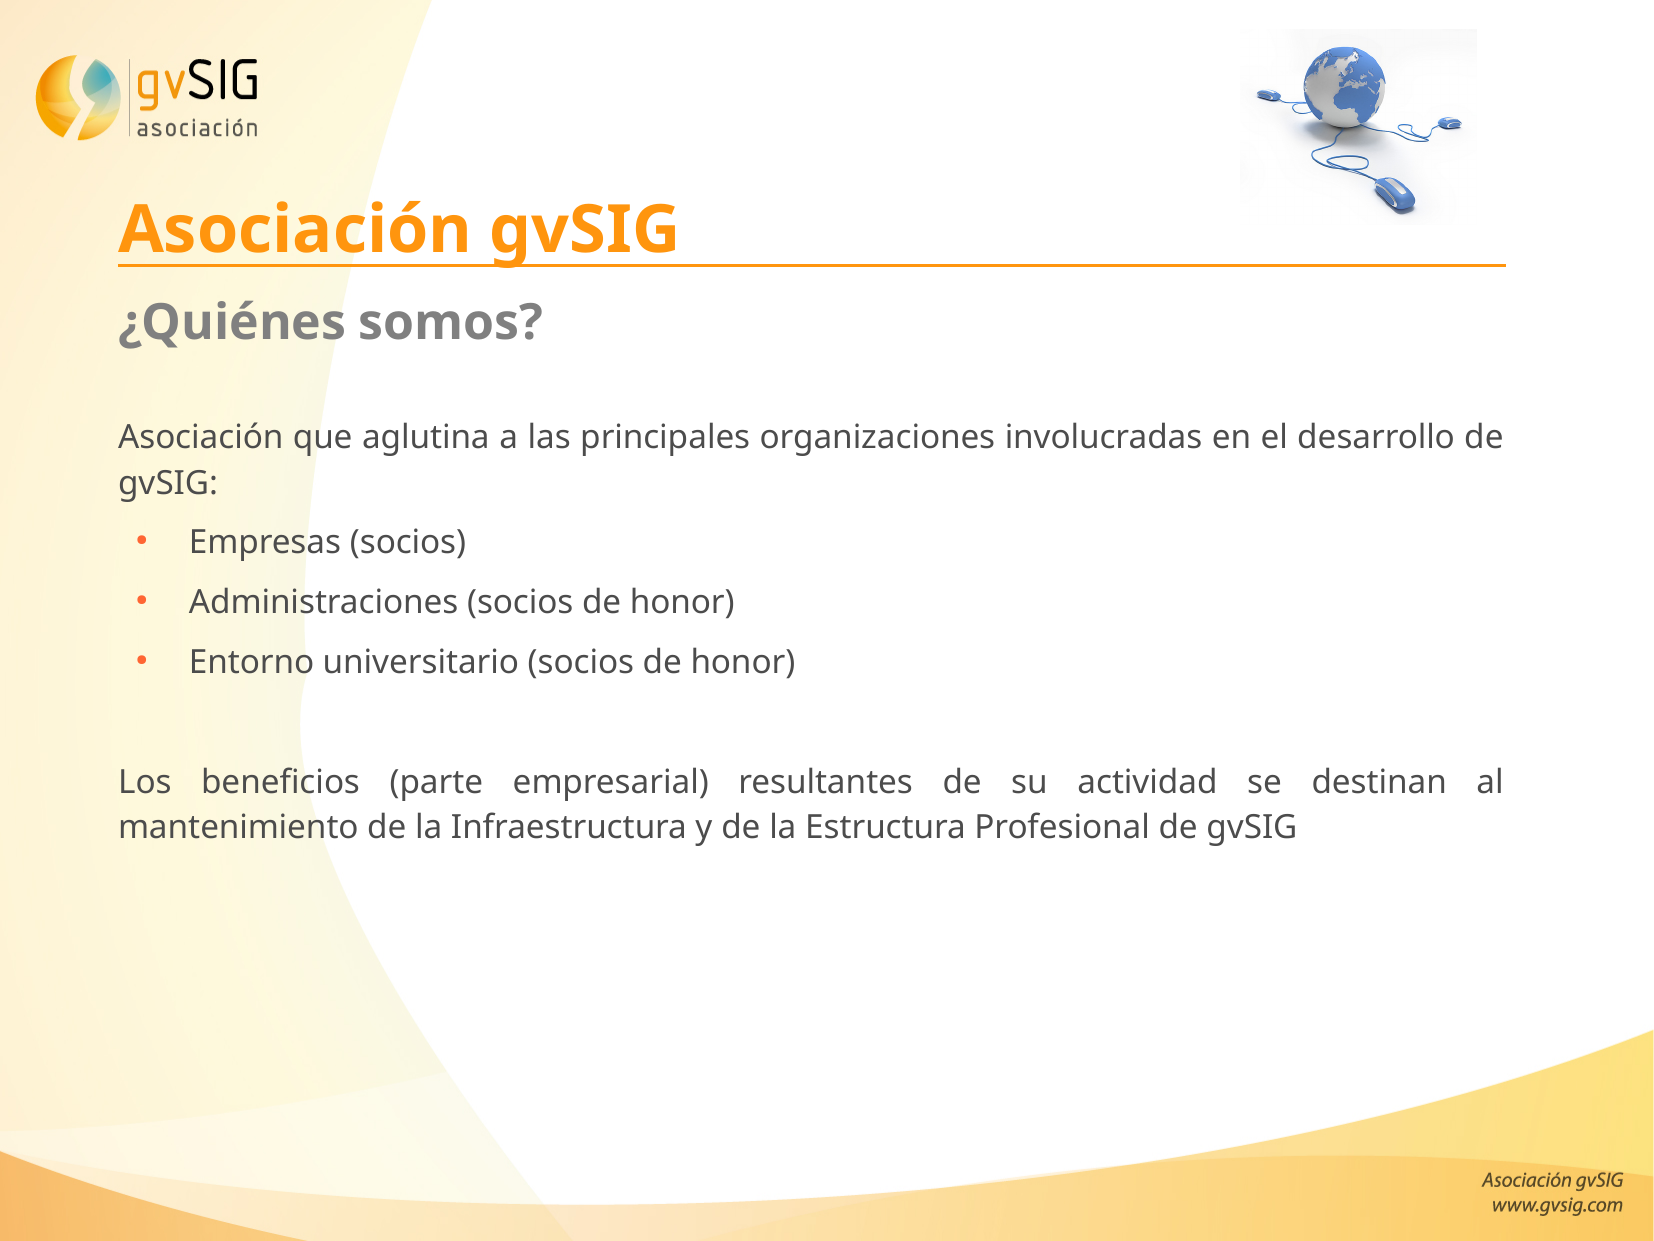

# Asociación gvSIG
¿Quiénes somos?
Asociación que aglutina a las principales organizaciones involucradas en el desarrollo de gvSIG:
Empresas (socios)
Administraciones (socios de honor)
Entorno universitario (socios de honor)
Los beneficios (parte empresarial) resultantes de su actividad se destinan al mantenimiento de la Infraestructura y de la Estructura Profesional de gvSIG